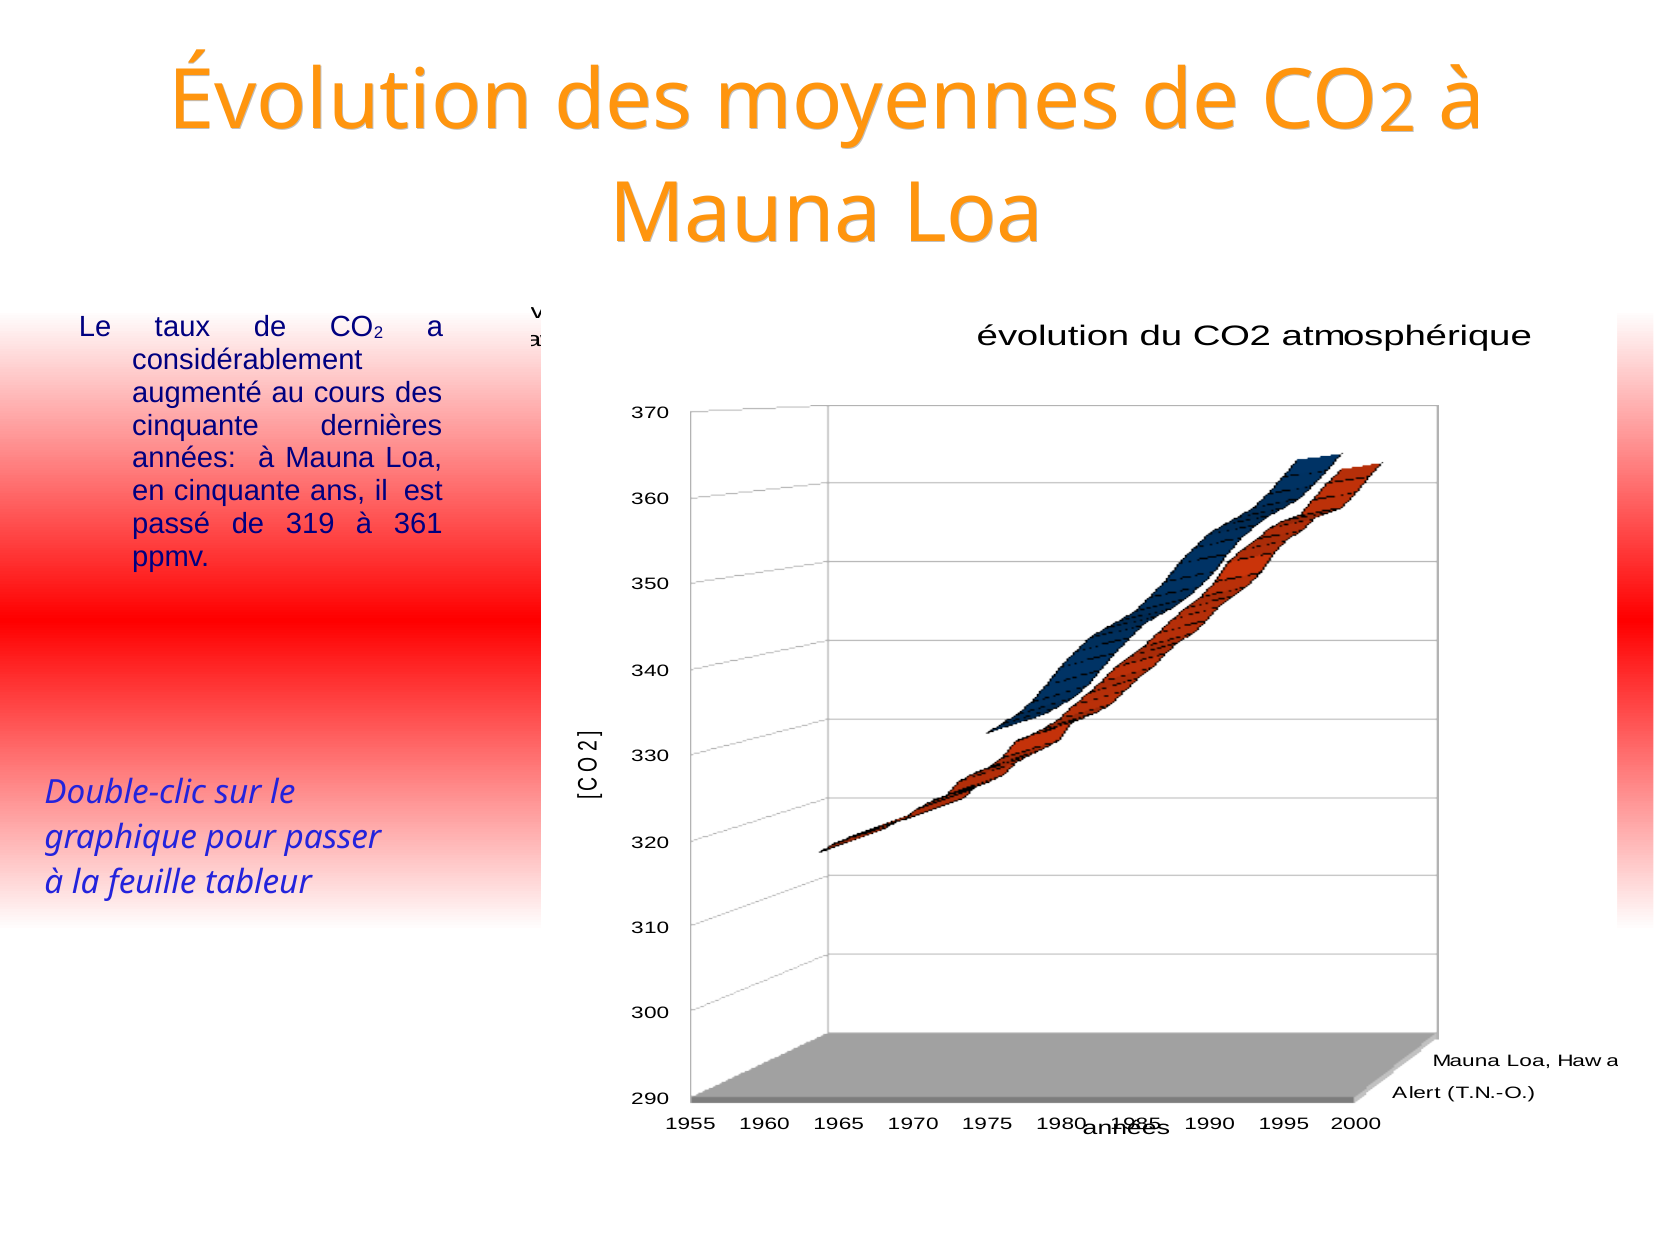

# Évolution des moyennes de CO2 à Mauna Loa
Le taux de CO2 a considérablement augmenté au cours des cinquante dernières années: à Mauna Loa, en cinquante ans, il est passé de 319 à 361 ppmv.
Double-clic sur le graphique pour passer à la feuille tableur